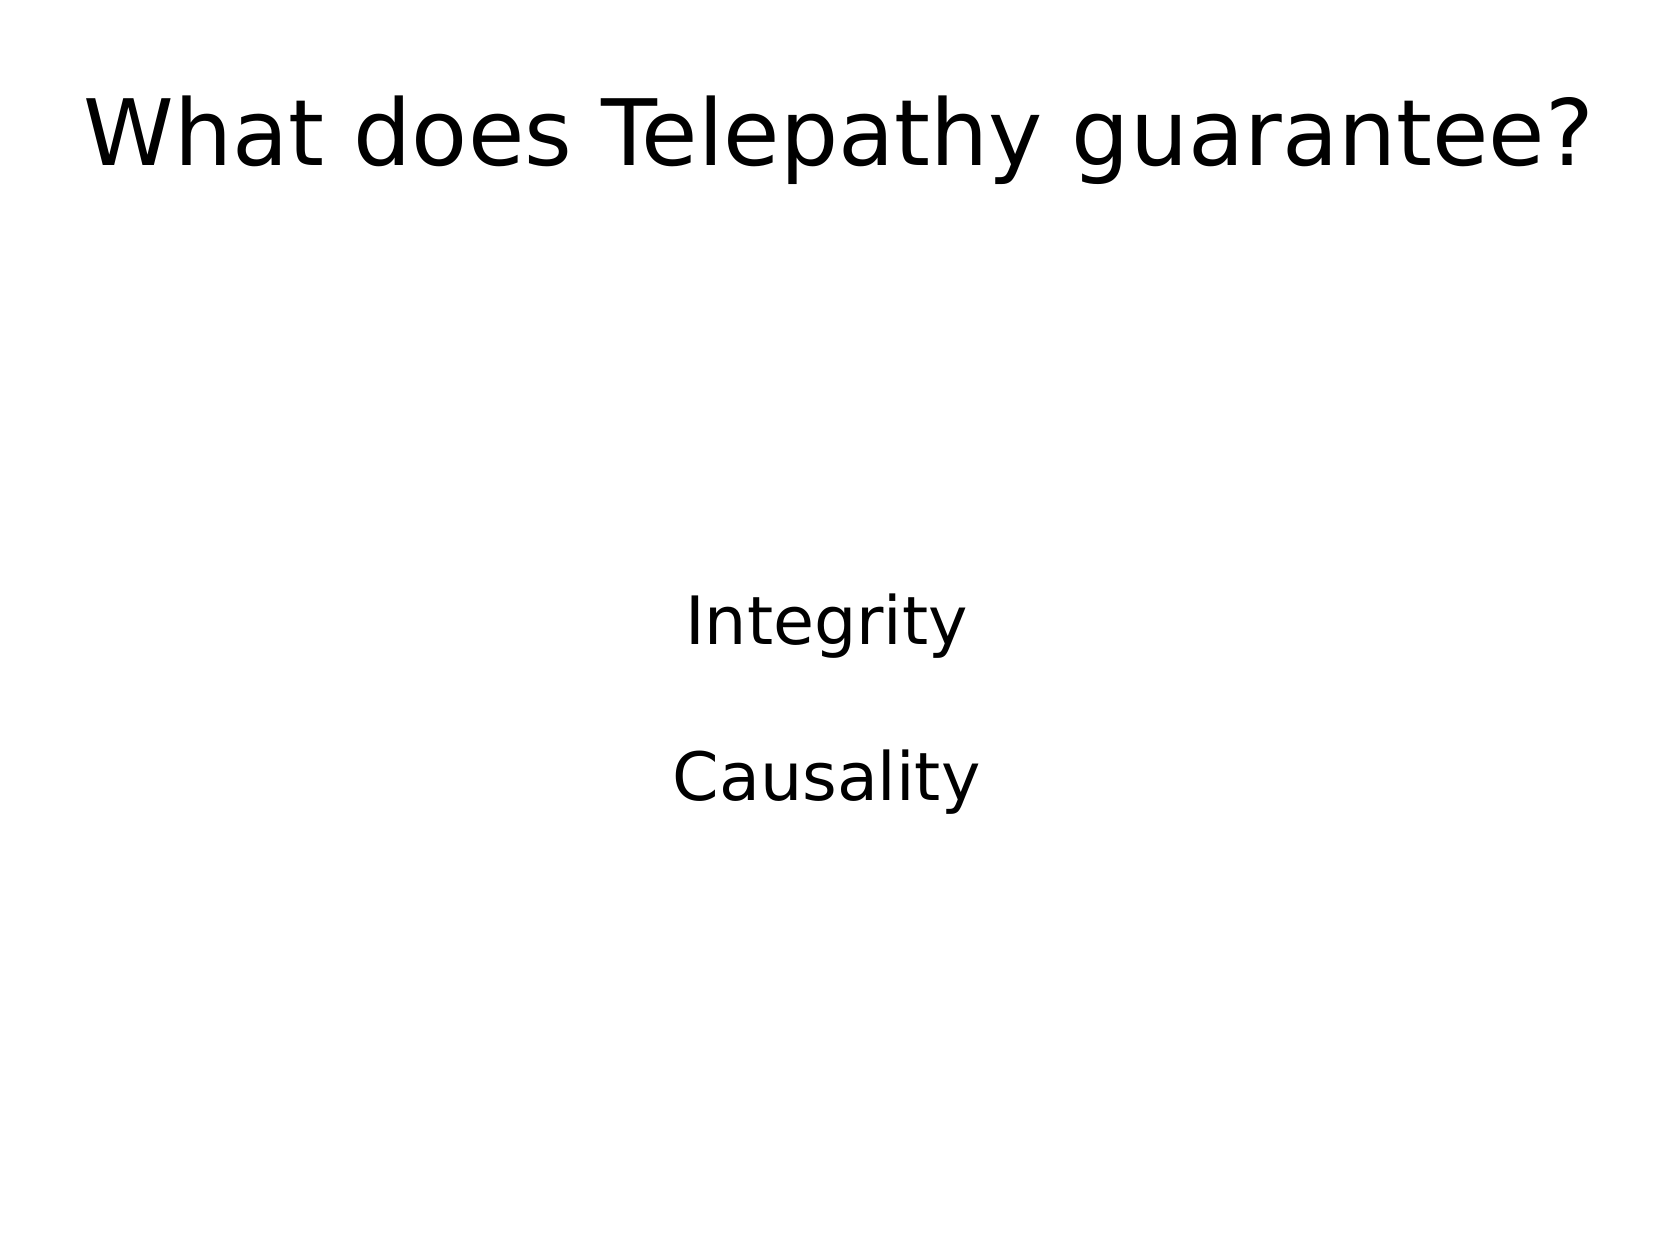

# What does Telepathy guarantee?
Integrity
Causality